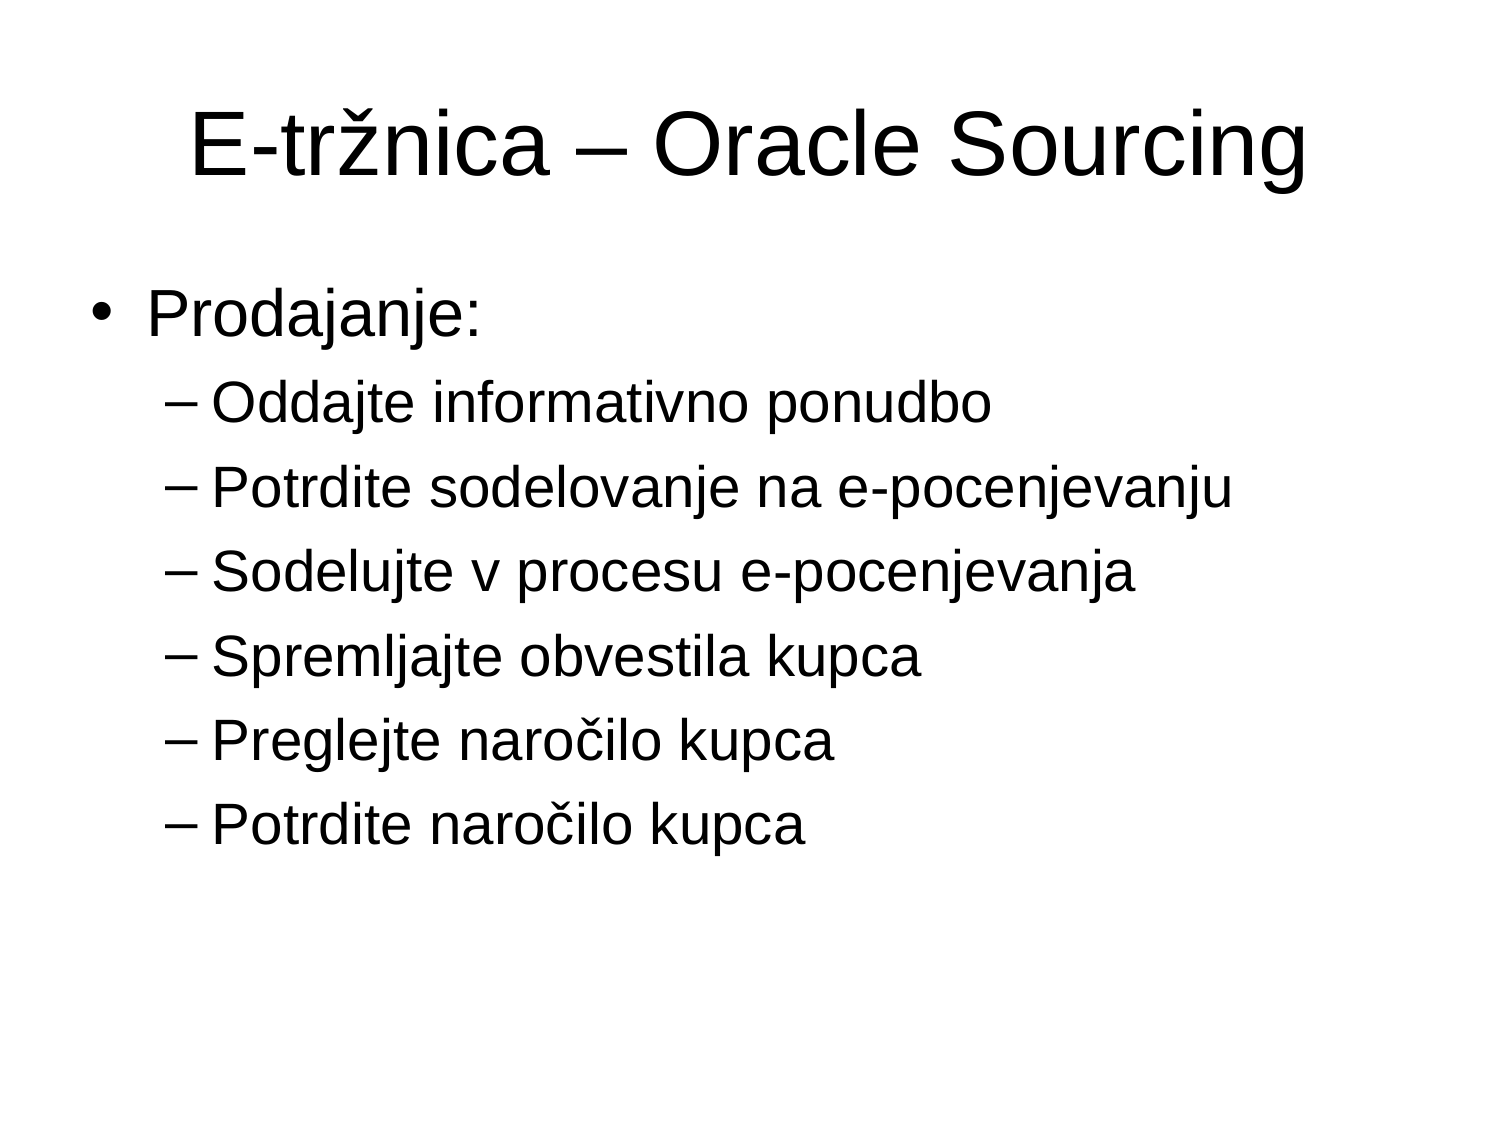

# E-tržnica – Oracle Sourcing
Prodajanje:
Oddajte informativno ponudbo
Potrdite sodelovanje na e-pocenjevanju
Sodelujte v procesu e-pocenjevanja
Spremljajte obvestila kupca
Preglejte naročilo kupca
Potrdite naročilo kupca